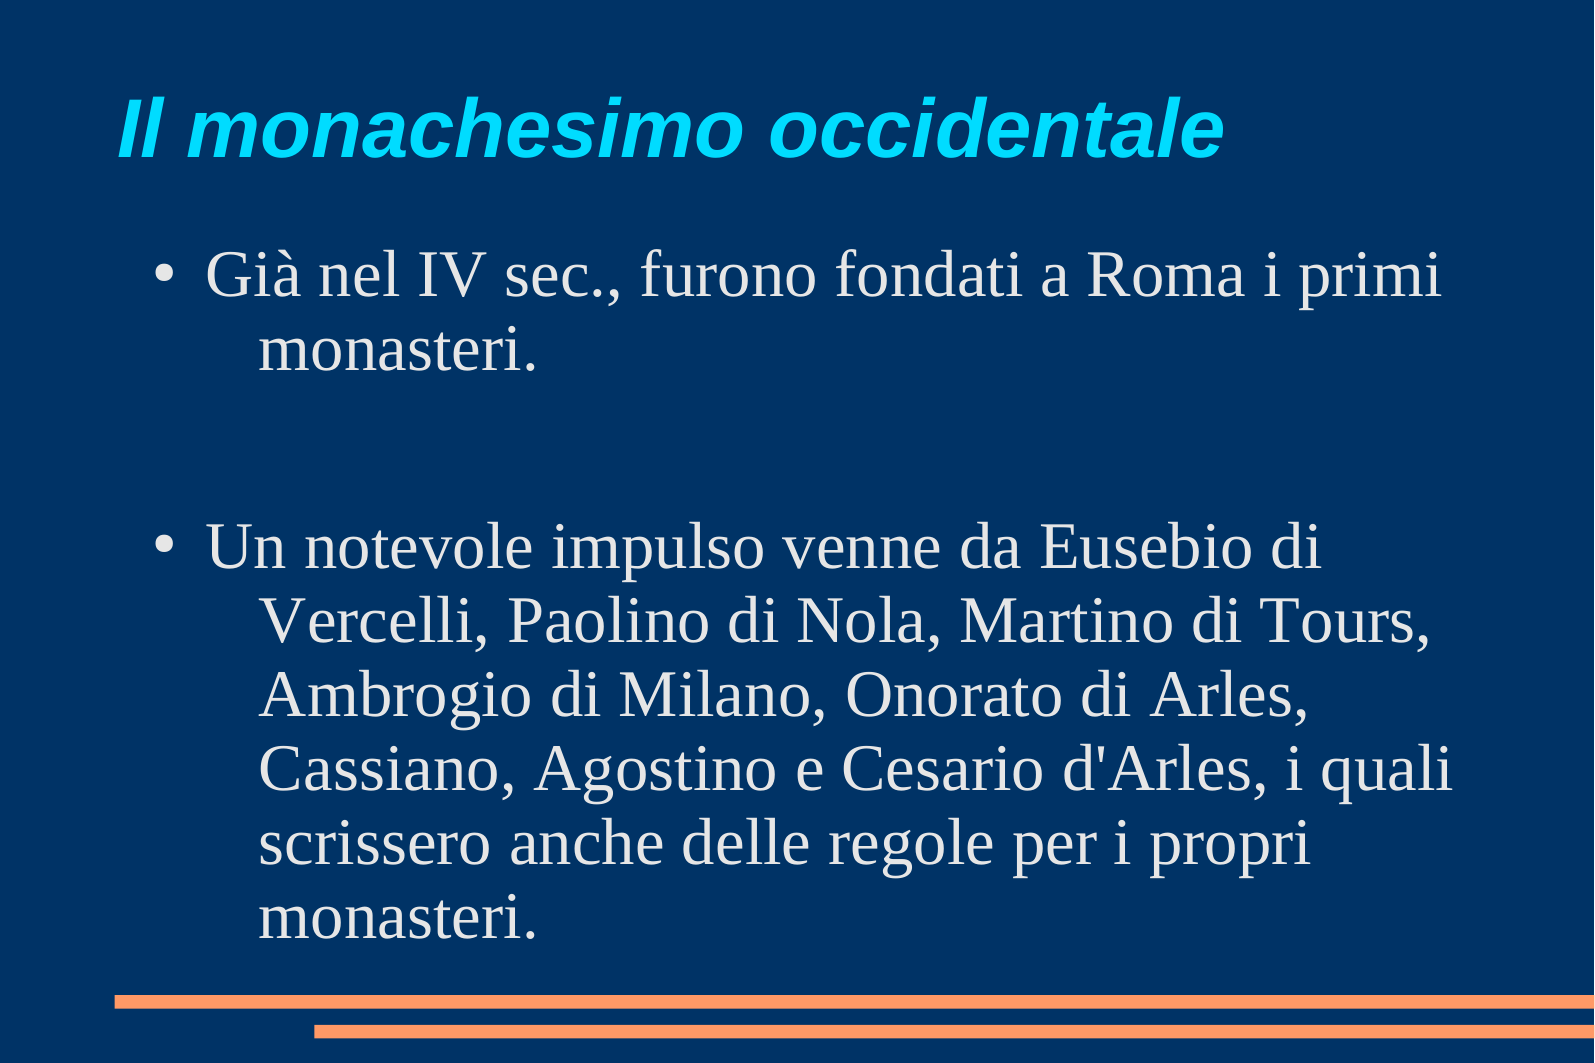

# Il monachesimo occidentale
Già nel IV sec., furono fondati a Roma i primi monasteri.
Un notevole impulso venne da Eusebio di Vercelli, Paolino di Nola, Martino di Tours, Ambrogio di Milano, Onorato di Arles, Cassiano, Agostino e Cesario d'Arles, i quali scrissero anche delle regole per i propri monasteri.